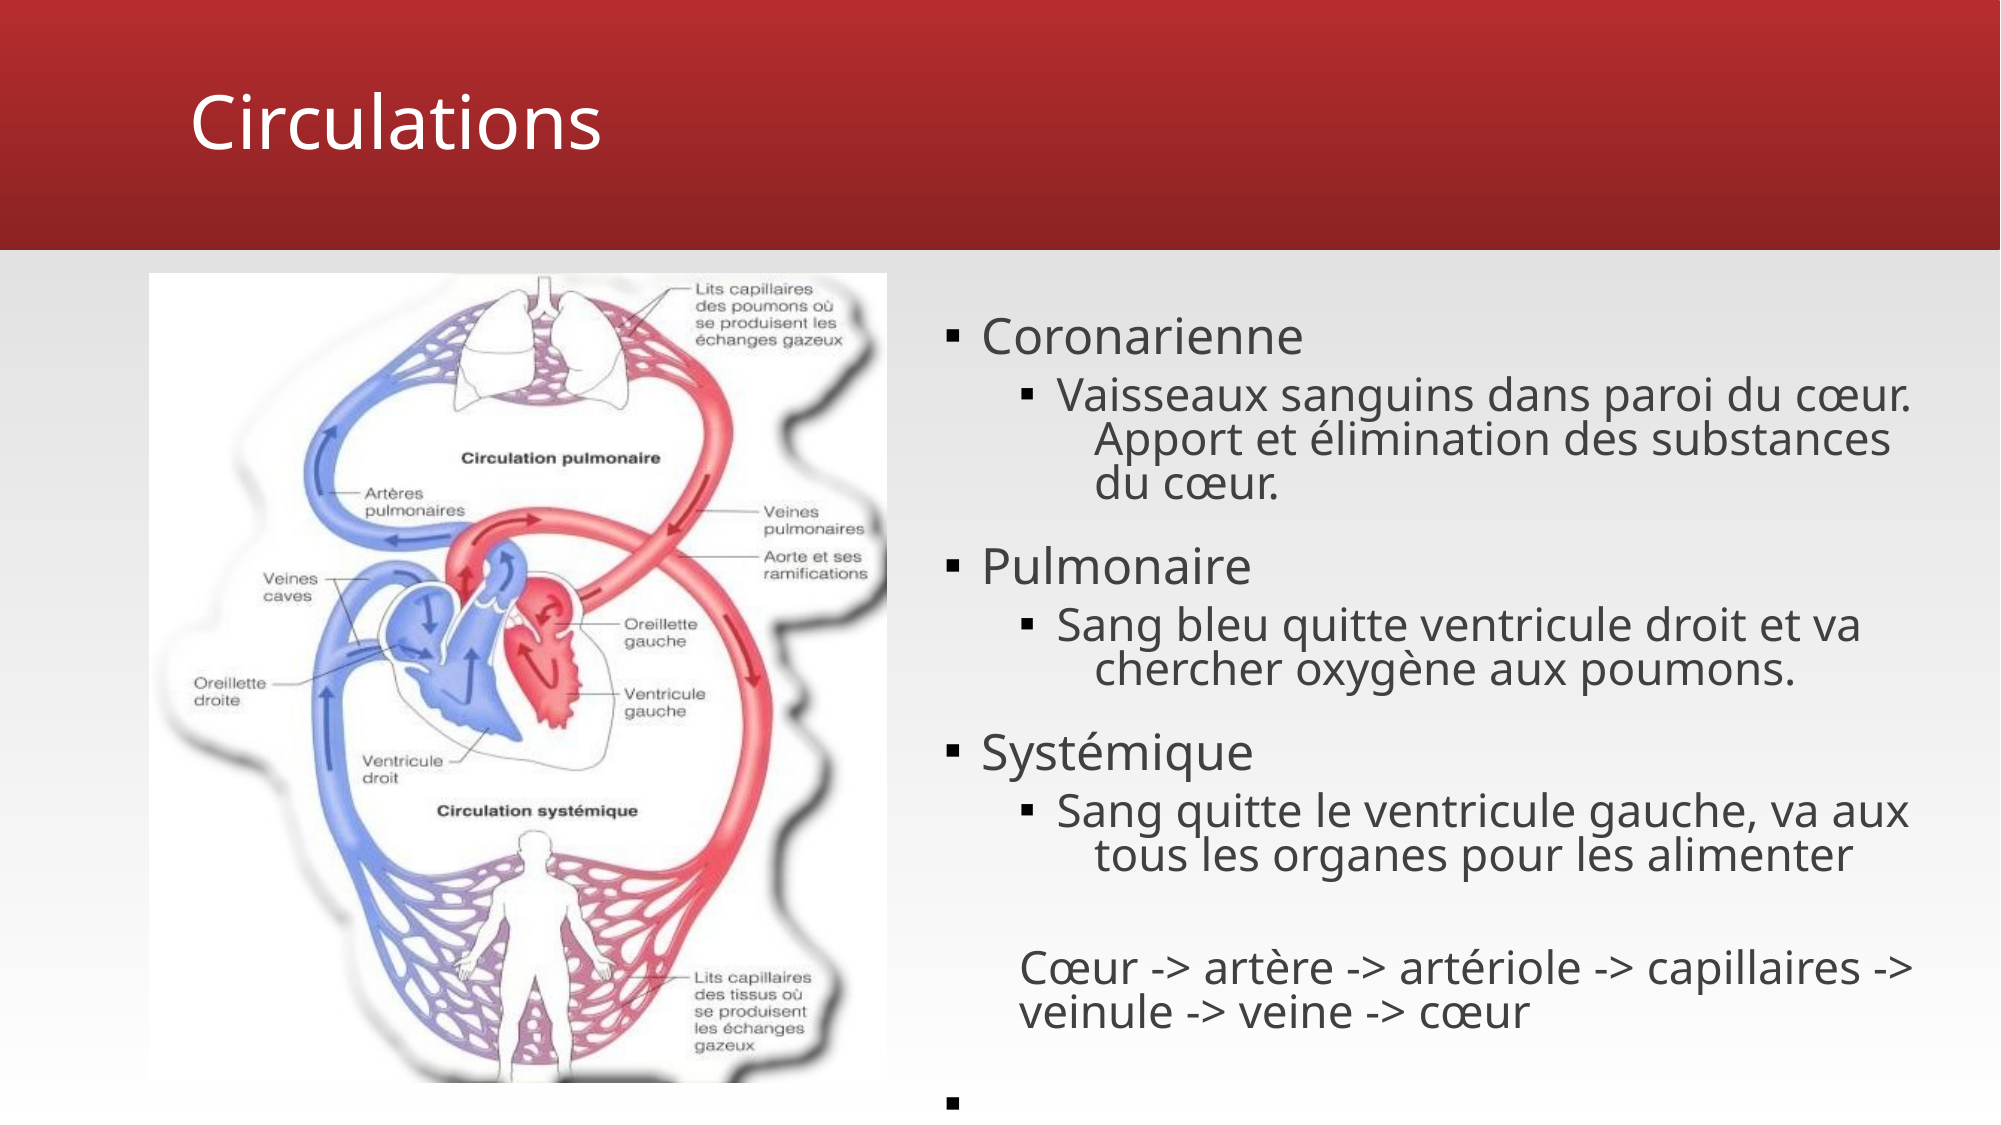

# Circulations
Coronarienne
Vaisseaux sanguins dans paroi du cœur. Apport et élimination des substances du cœur.
Pulmonaire
Sang bleu quitte ventricule droit et va chercher oxygène aux poumons.
Systémique
Sang quitte le ventricule gauche, va aux tous les organes pour les alimenter
Cœur -> artère -> artériole -> capillaires -> veinule -> veine -> cœur